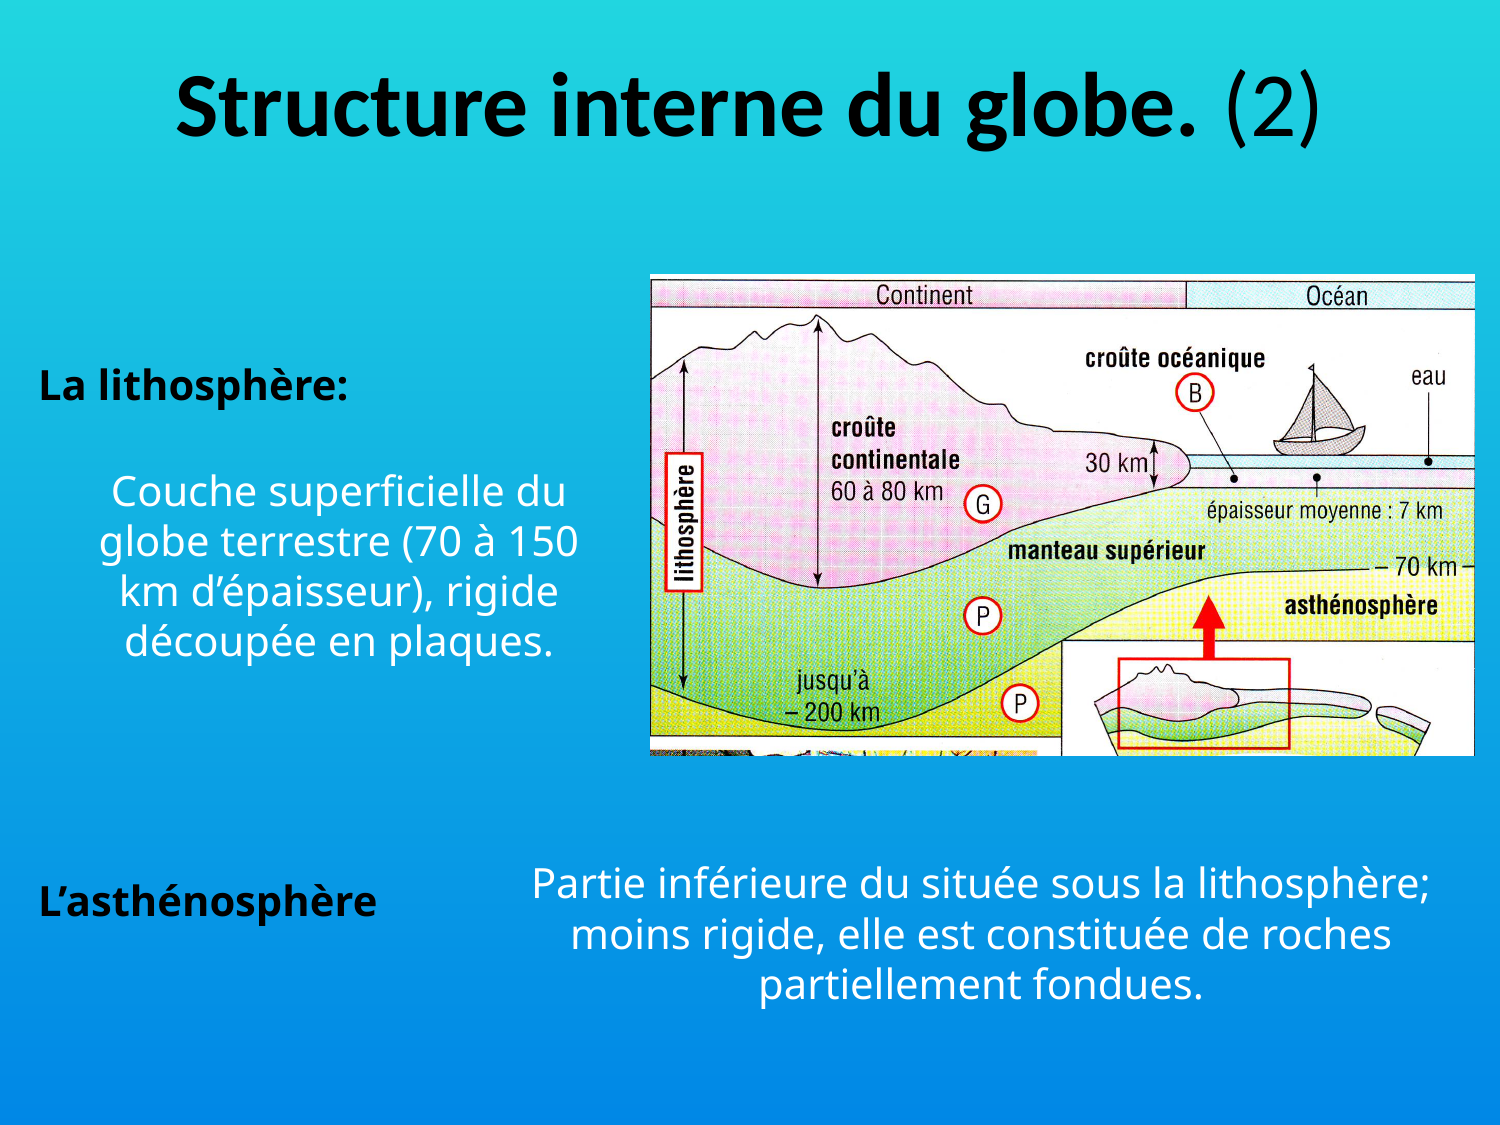

# Structure interne du globe. (2)
La lithosphère:
Couche superficielle du globe terrestre (70 à 150 km d’épaisseur), rigide découpée en plaques.
Partie inférieure du située sous la lithosphère; moins rigide, elle est constituée de roches partiellement fondues.
L’asthénosphère